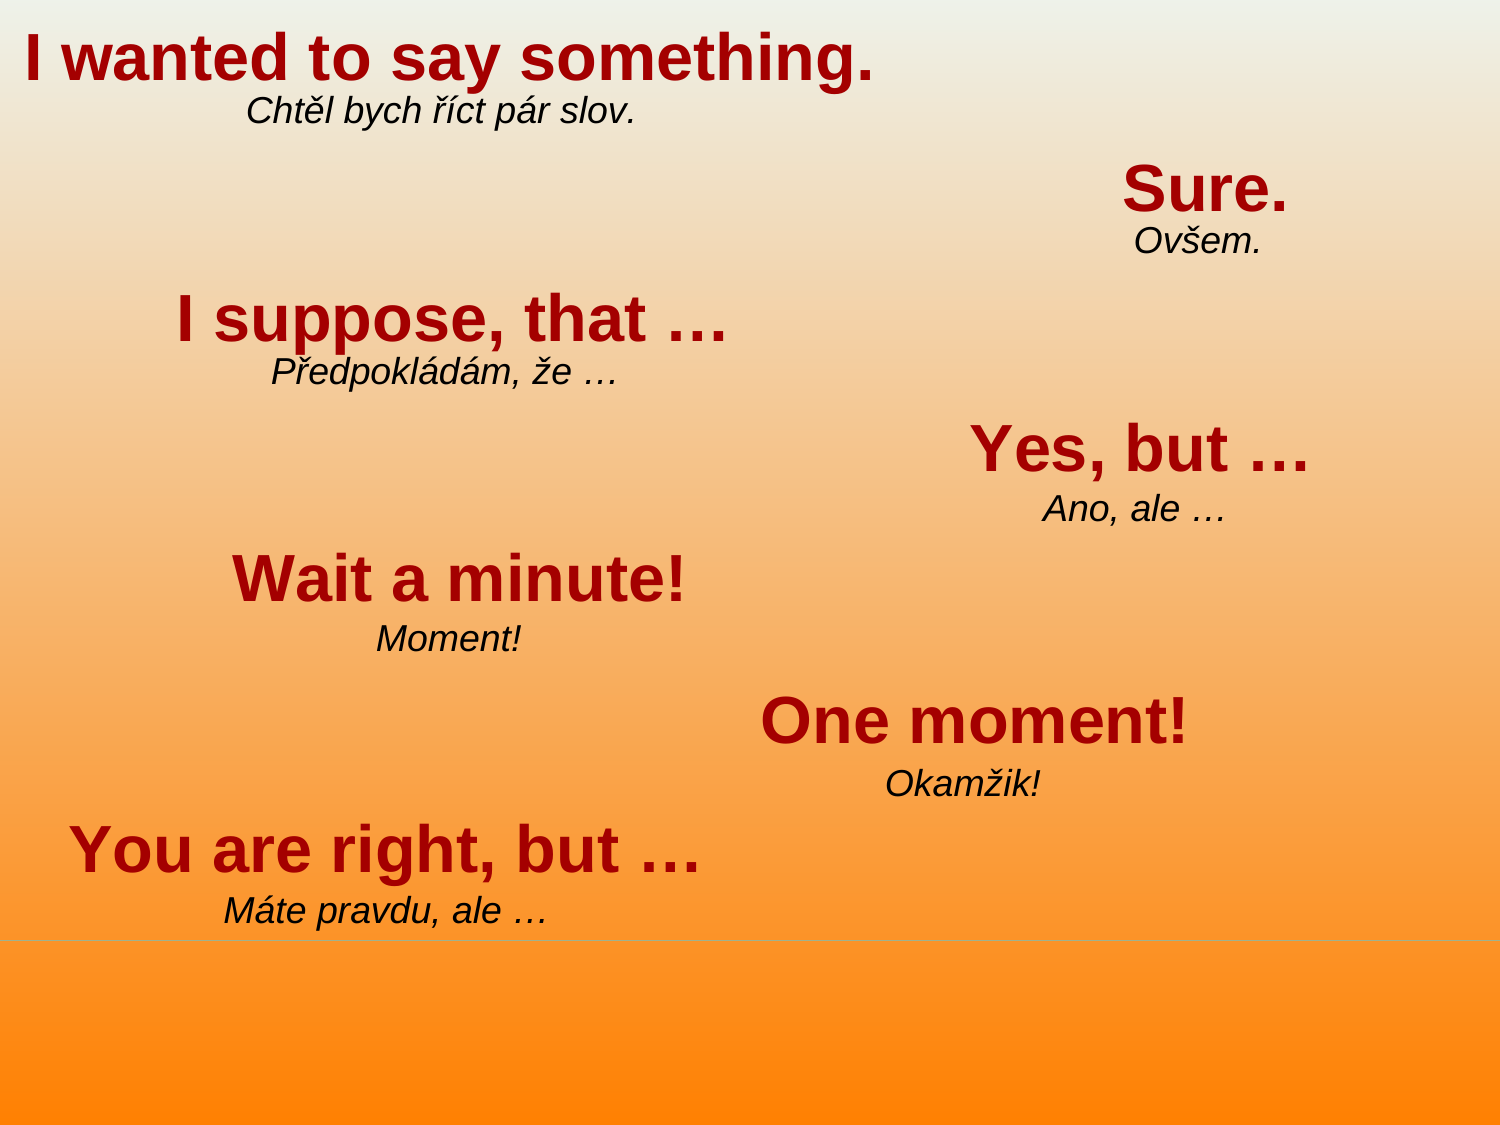

I wanted to say something.
Chtěl bych říct pár slov.
Sure.
Ovšem.
I suppose, that …
Předpokládám, že …
Yes, but …
Ano, ale …
Wait a minute!
Moment!
One moment!
Okamžik!
You are right, but …
Máte pravdu, ale …